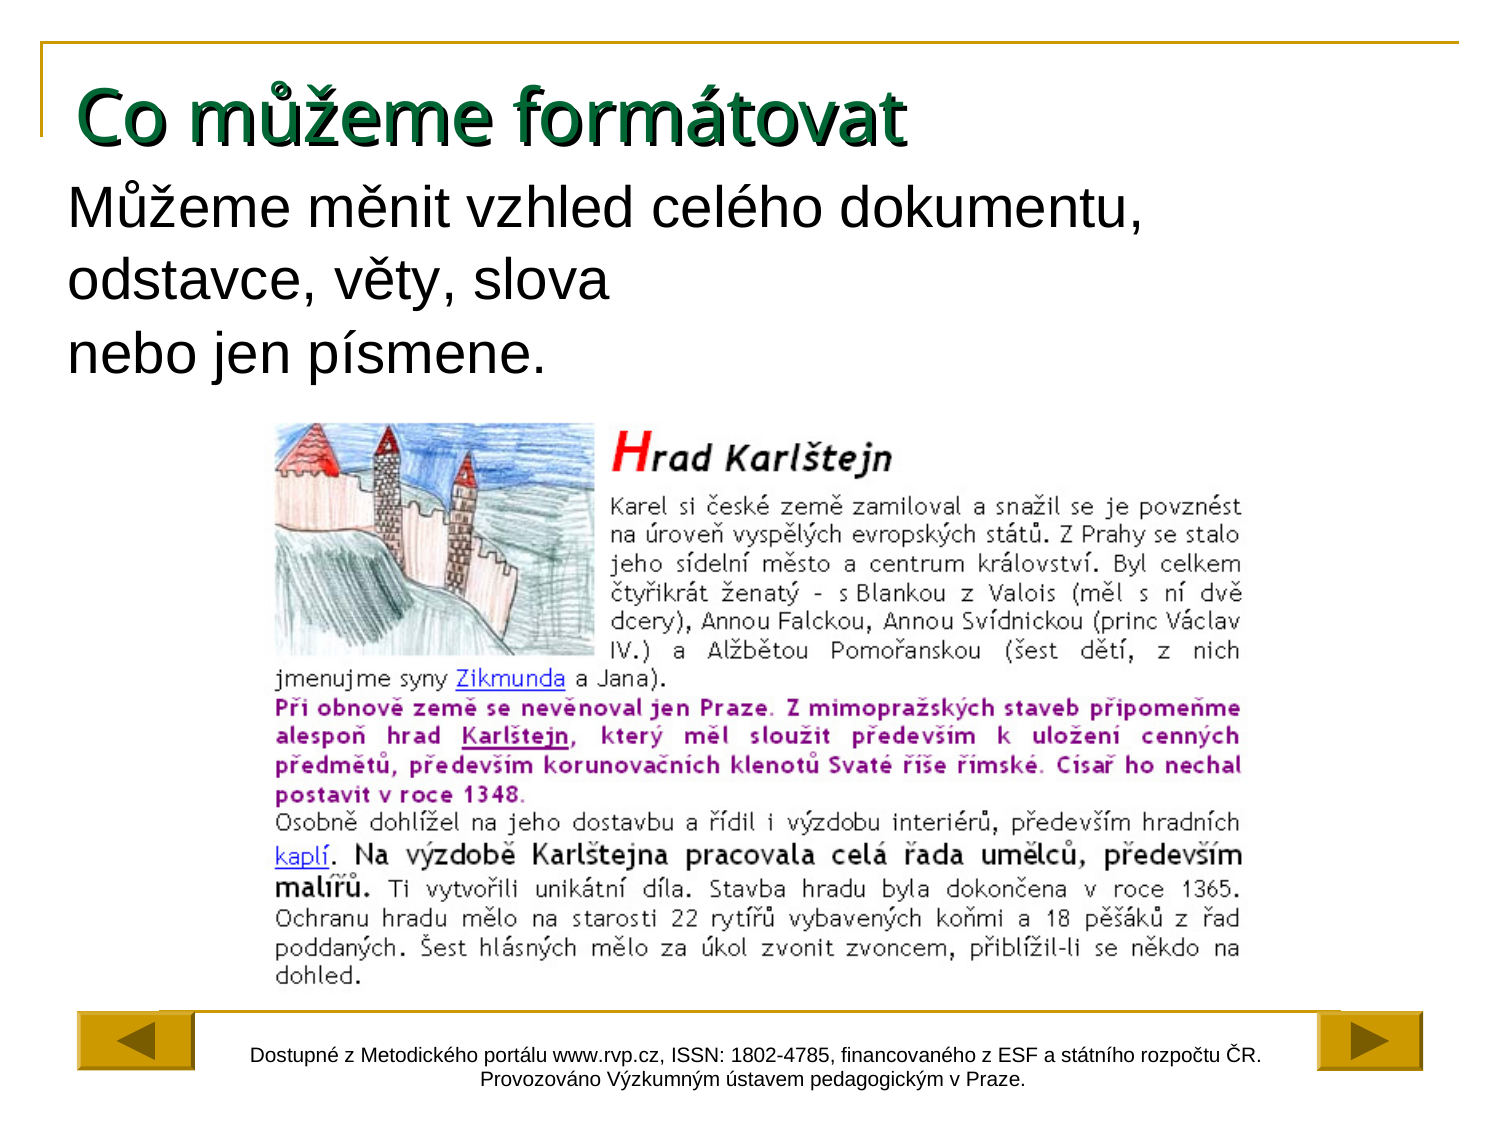

# Co můžeme formátovat
Můžeme měnit vzhled celého dokumentu,
odstavce, věty, slova
nebo jen písmene.